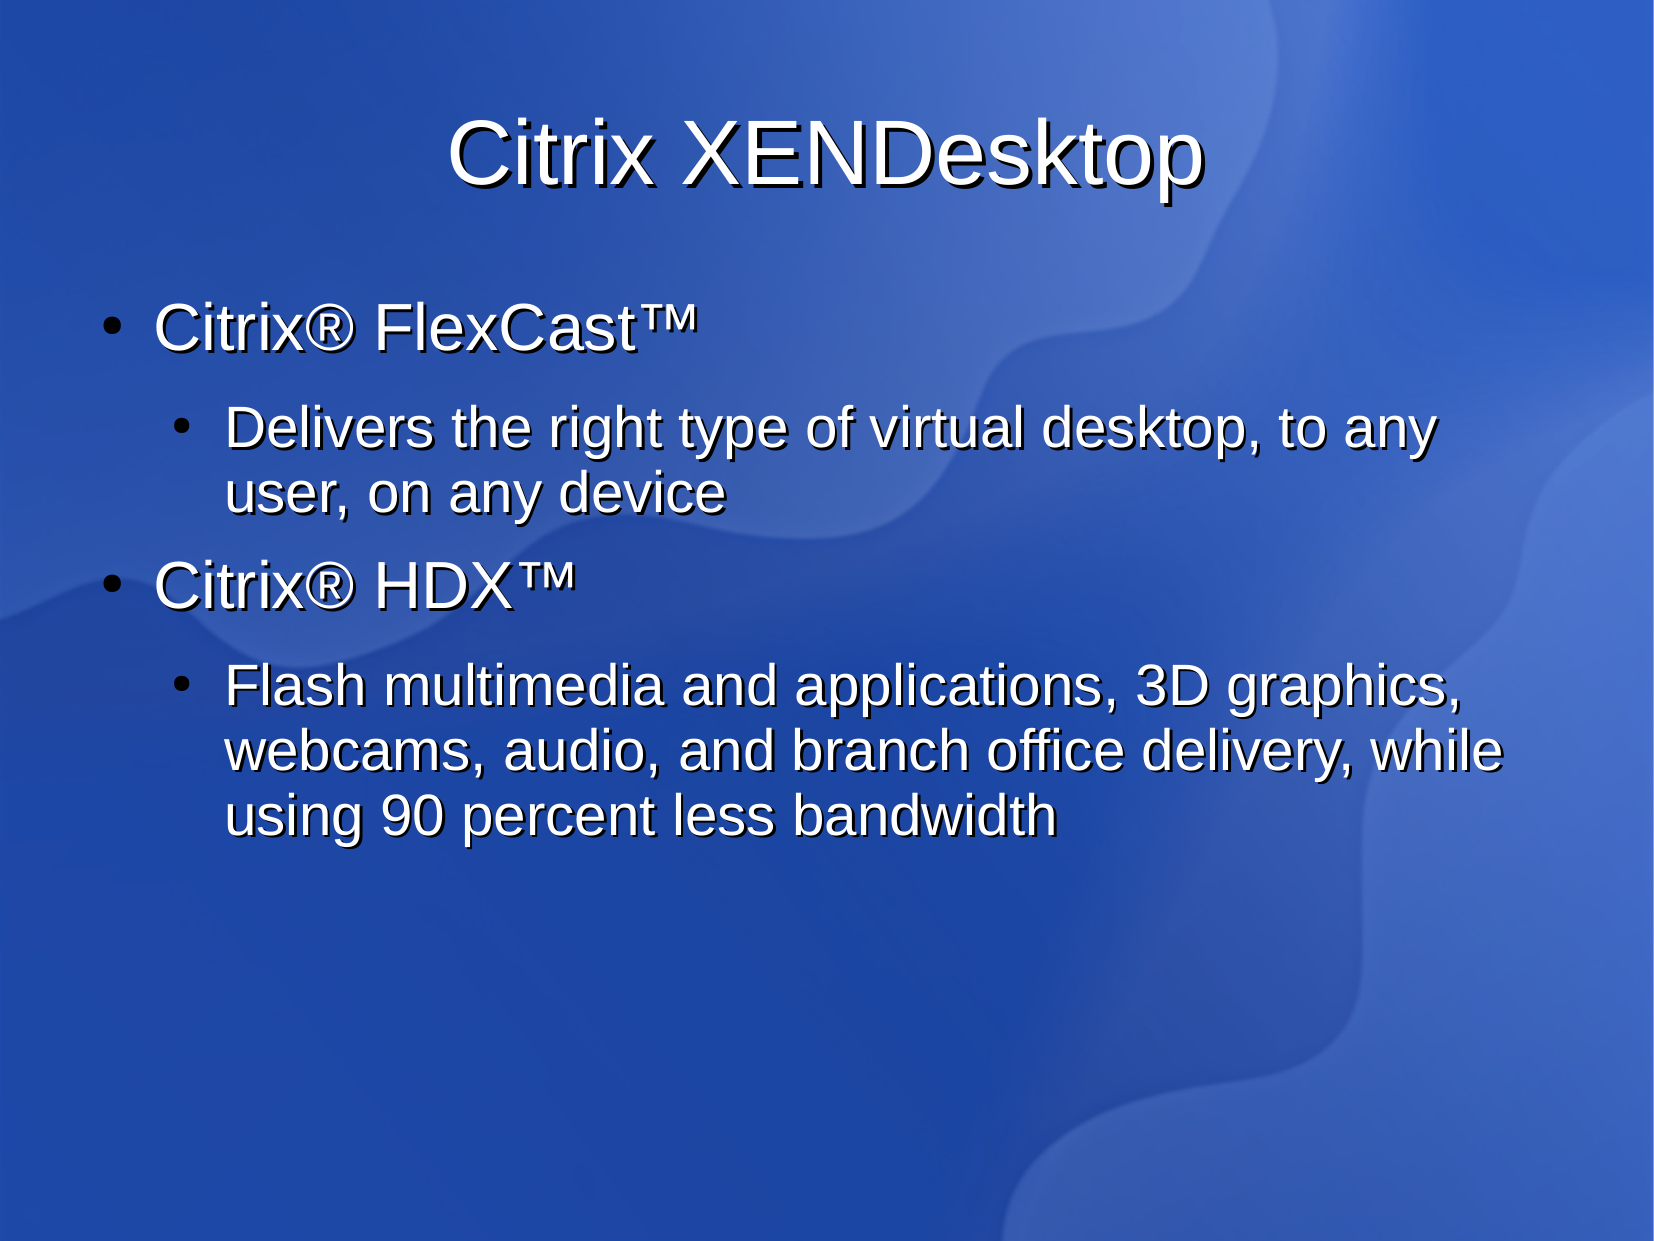

# Citrix XENDesktop
Citrix® FlexCast™
Delivers the right type of virtual desktop, to any user, on any device
Citrix® HDX™
Flash multimedia and applications, 3D graphics, webcams, audio, and branch office delivery, while using 90 percent less bandwidth